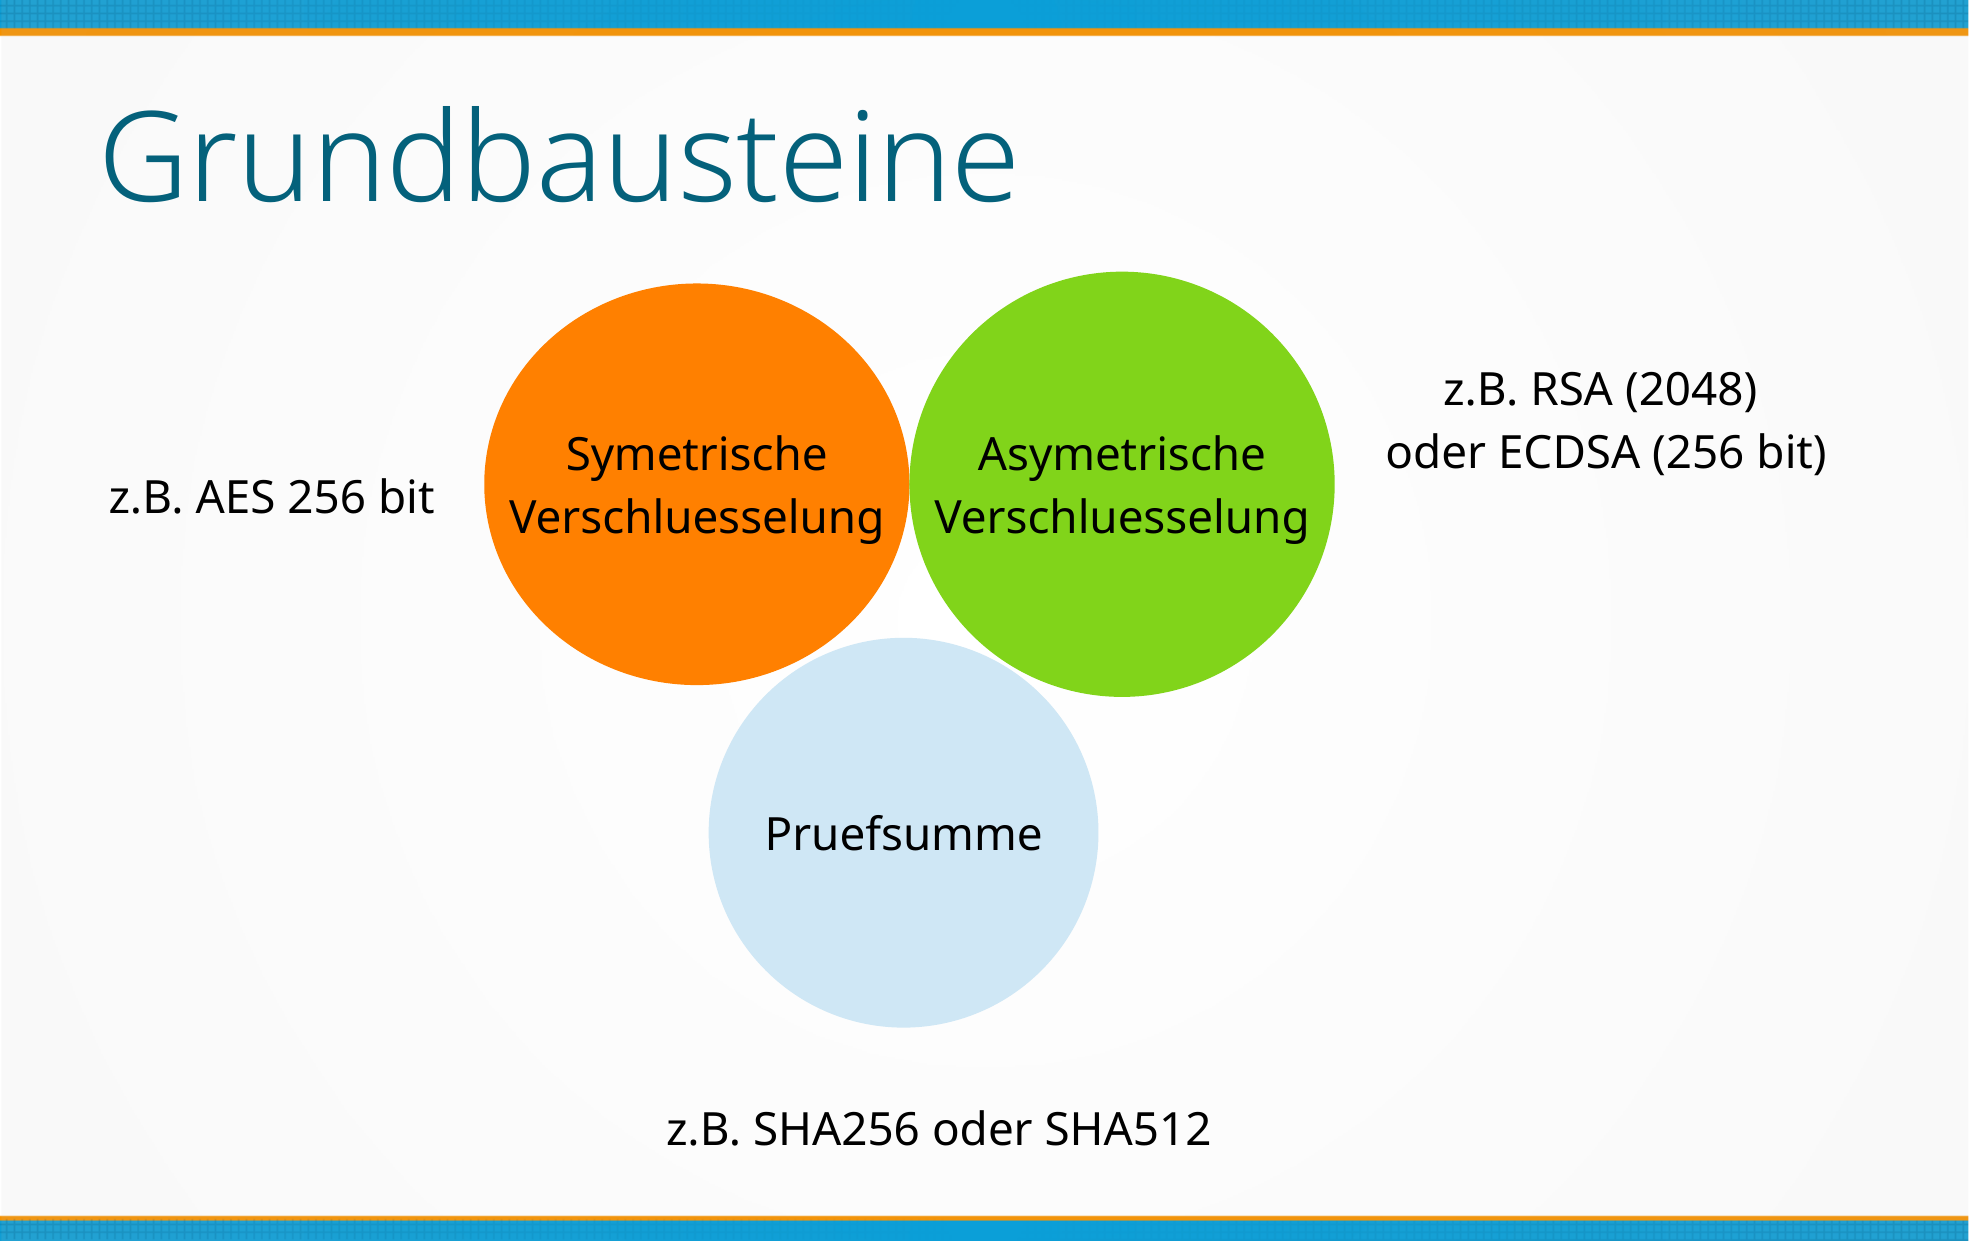

# Grundbausteine
Asymetrische
Verschluesselung
Symetrische
Verschluesselung
z.B. RSA (2048)
oder ECDSA (256 bit)
z.B. AES 256 bit
Pruefsumme
z.B. SHA256 oder SHA512